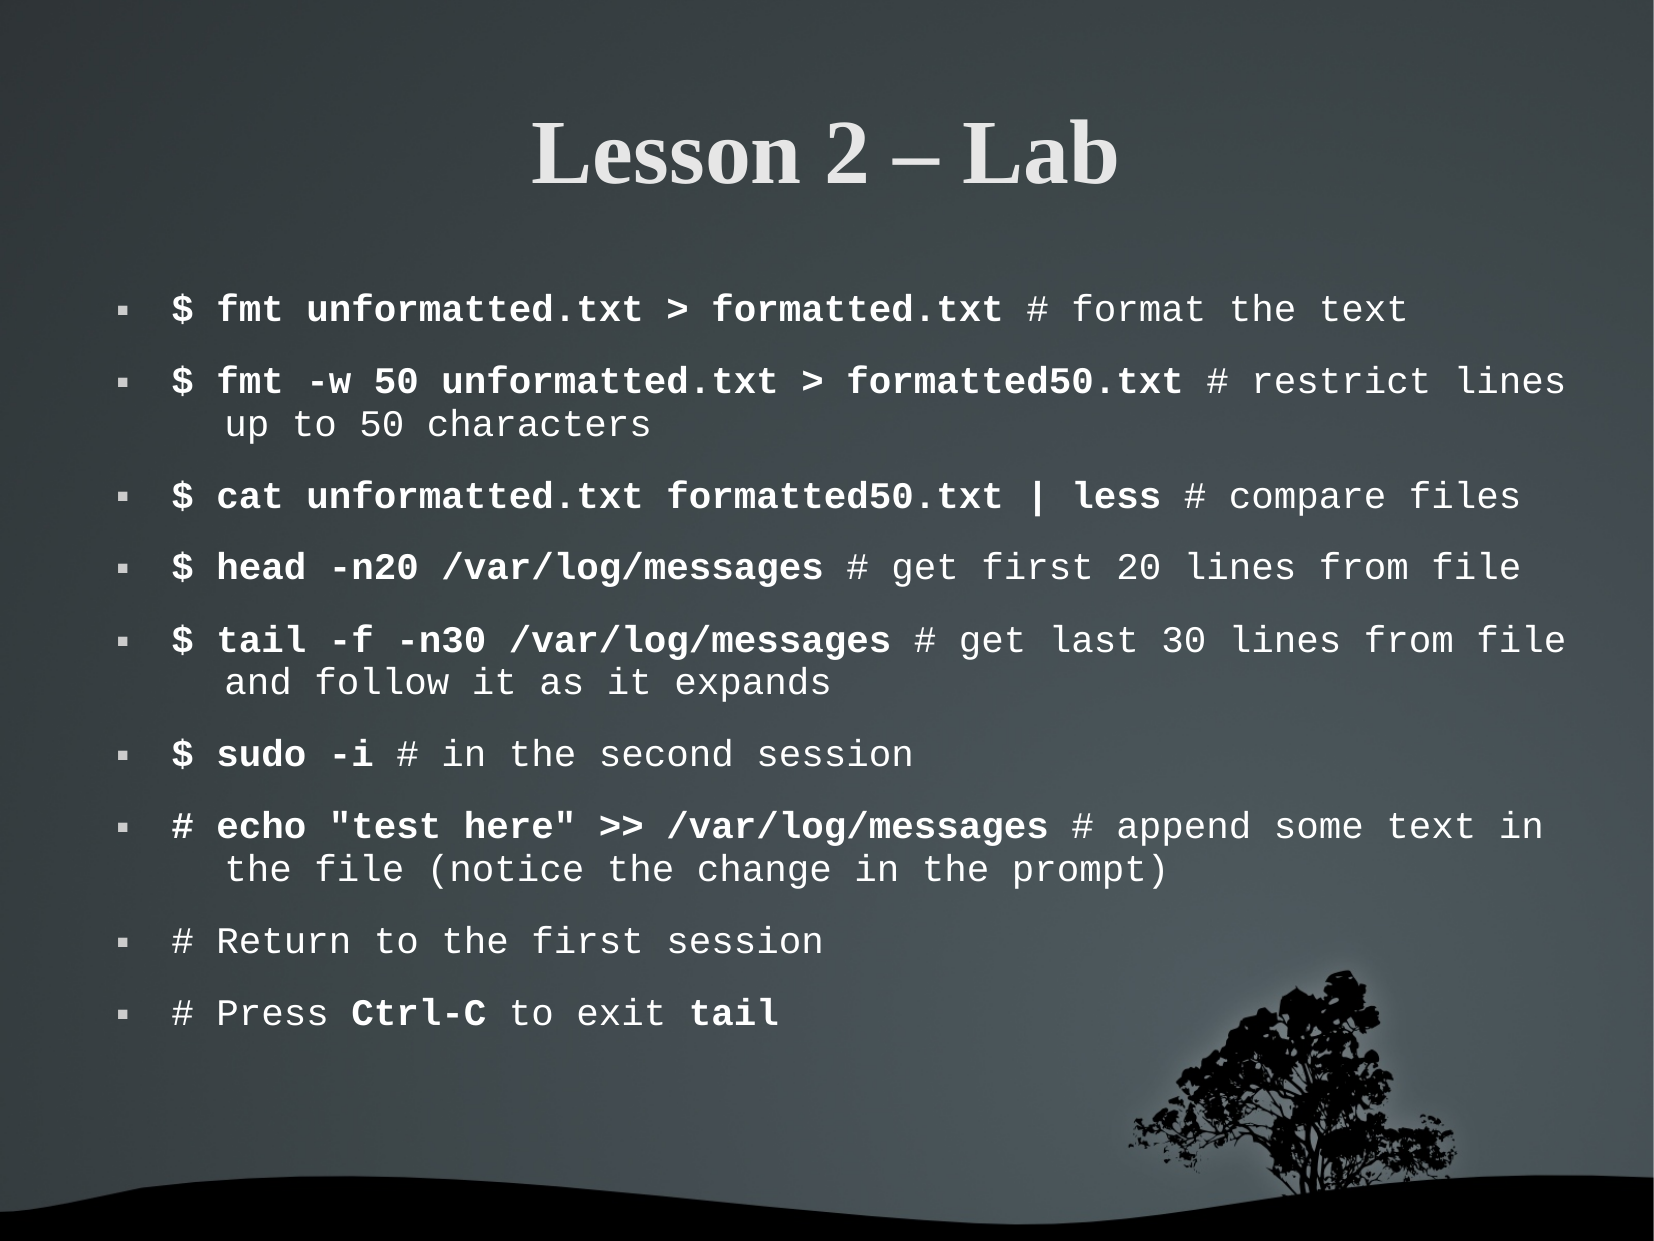

# Lesson 2 – Lab
$ fmt unformatted.txt > formatted.txt # format the text
$ fmt -w 50 unformatted.txt > formatted50.txt # restrict lines up to 50 characters
$ cat unformatted.txt formatted50.txt | less # compare files
$ head -n20 /var/log/messages # get first 20 lines from file
$ tail -f -n30 /var/log/messages # get last 30 lines from file and follow it as it expands
$ sudo -i # in the second session
# echo "test here" >> /var/log/messages # append some text in the file (notice the change in the prompt)
# Return to the first session
# Press Ctrl-C to exit tail